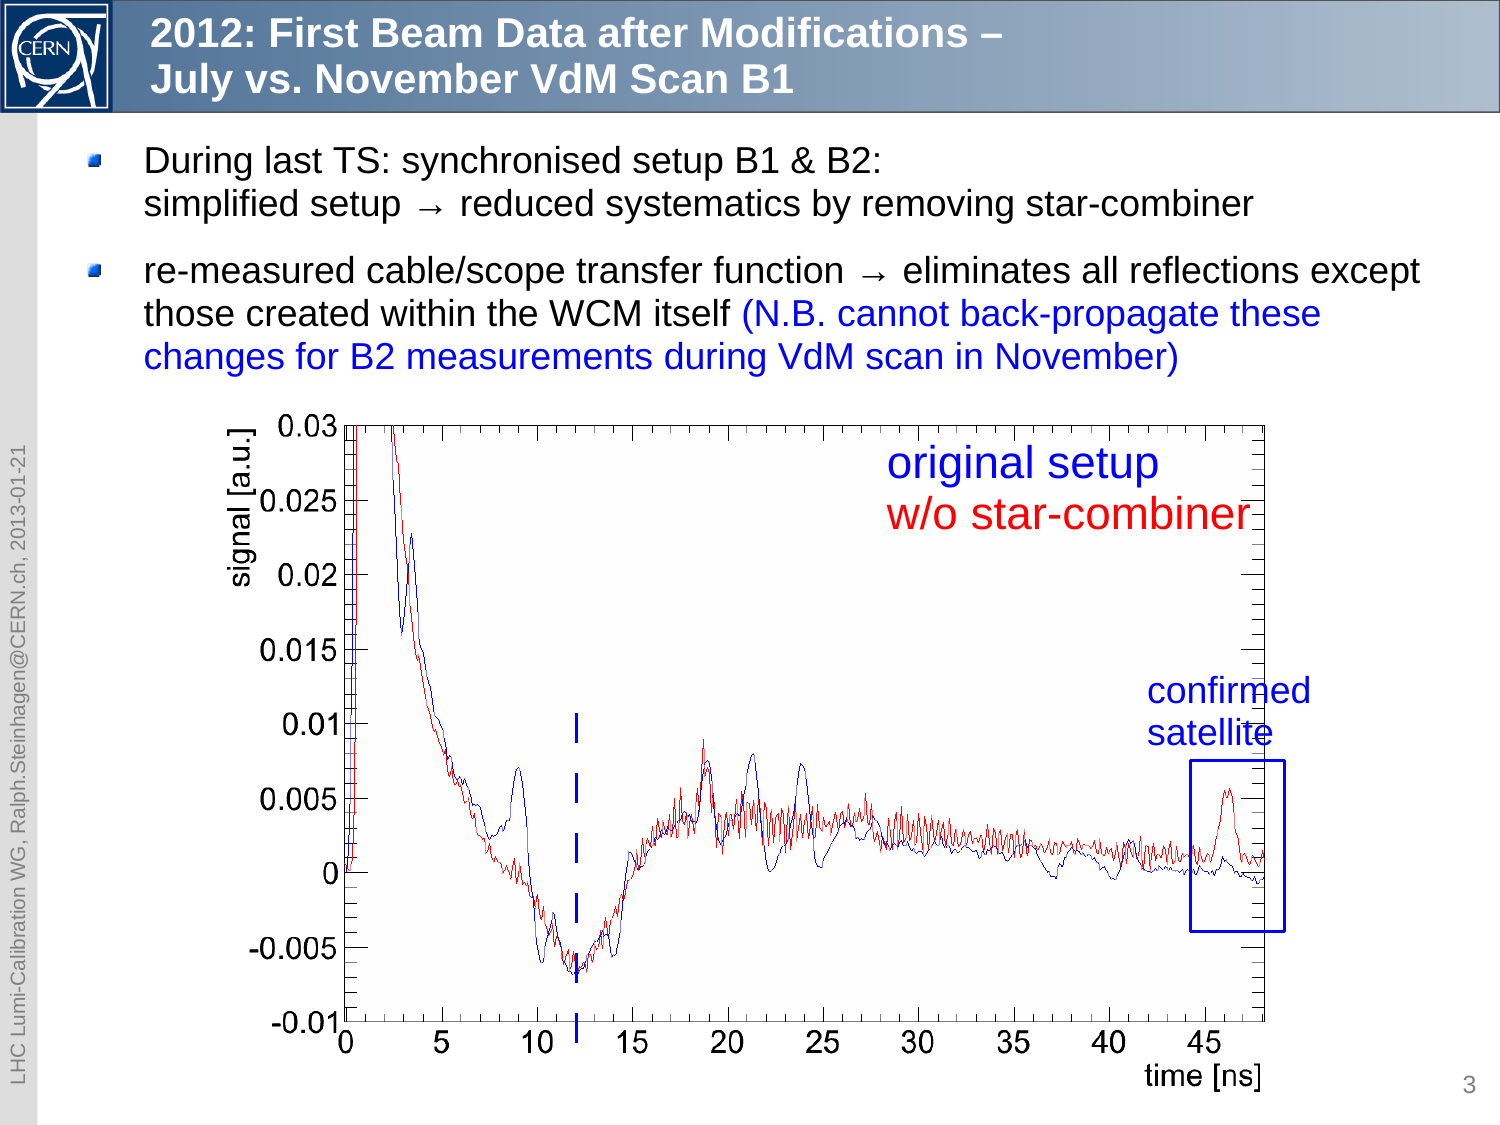

# 2012: First Beam Data after Modifications – July vs. November VdM Scan B1
During last TS: synchronised setup B1 & B2: 				simplified setup → reduced systematics by removing star-combiner
re-measured cable/scope transfer function → eliminates all reflections except those created within the WCM itself (N.B. cannot back-propagate these changes for B2 measurements during VdM scan in November)
original setup
w/o star-combiner
confirmed
satellite